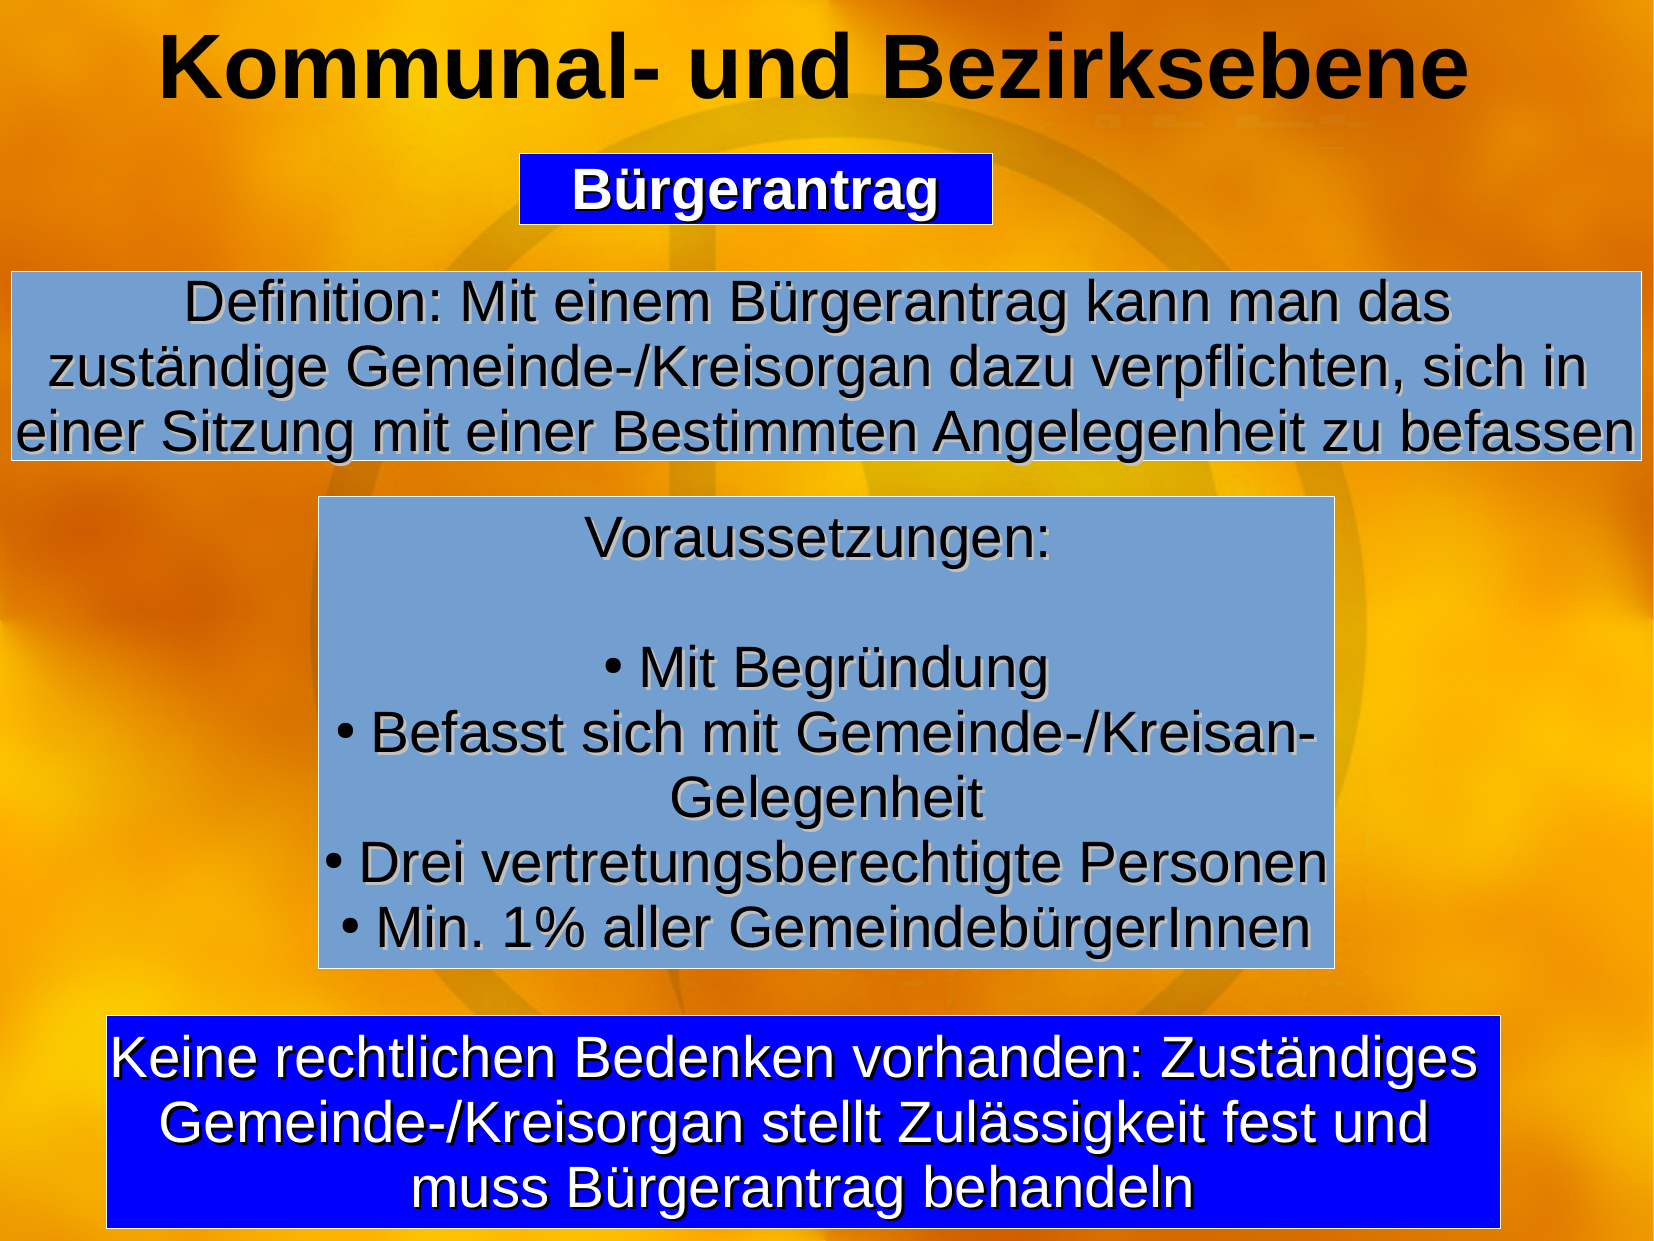

# Kommunal- und Bezirksebene
Bürgerantrag
Definition: Mit einem Bürgerantrag kann man das
zuständige Gemeinde-/Kreisorgan dazu verpflichten, sich in
einer Sitzung mit einer Bestimmten Angelegenheit zu befassen
Voraussetzungen:
Mit Begründung
Befasst sich mit Gemeinde-/Kreisan-
Gelegenheit
Drei vertretungsberechtigte Personen
Min. 1% aller GemeindebürgerInnen
Keine rechtlichen Bedenken vorhanden: Zuständiges
Gemeinde-/Kreisorgan stellt Zulässigkeit fest und
muss Bürgerantrag behandeln